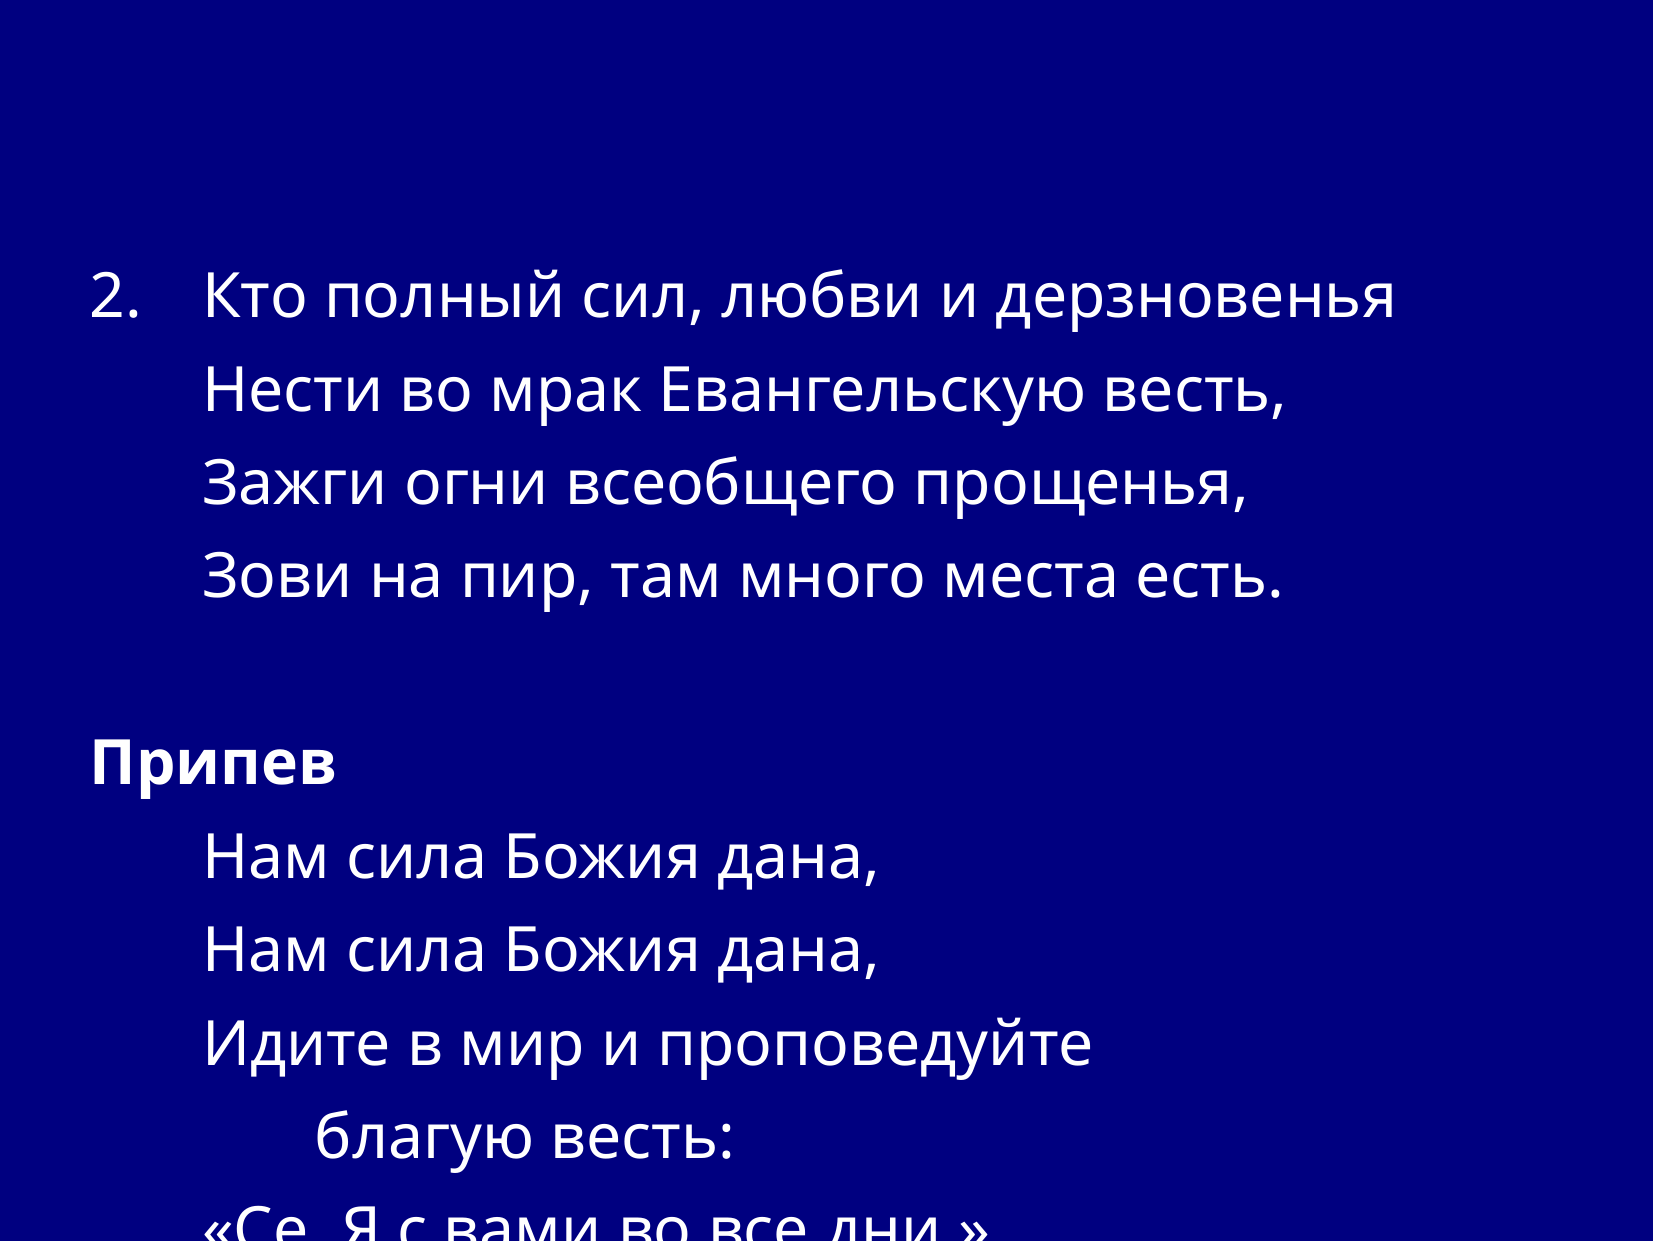

2.	Кто полный сил, любви и дерзновенья
	Нести во мрак Евангельскую весть,
	Зажги огни всеобщего прощенья,
	Зови на пир, там много места есть.
Припев
	Нам сила Божия дана,
	Нам сила Божия дана,
	Идите в мир и проповедуйте
		благую весть:
	«Се, Я с вами во все дни.»